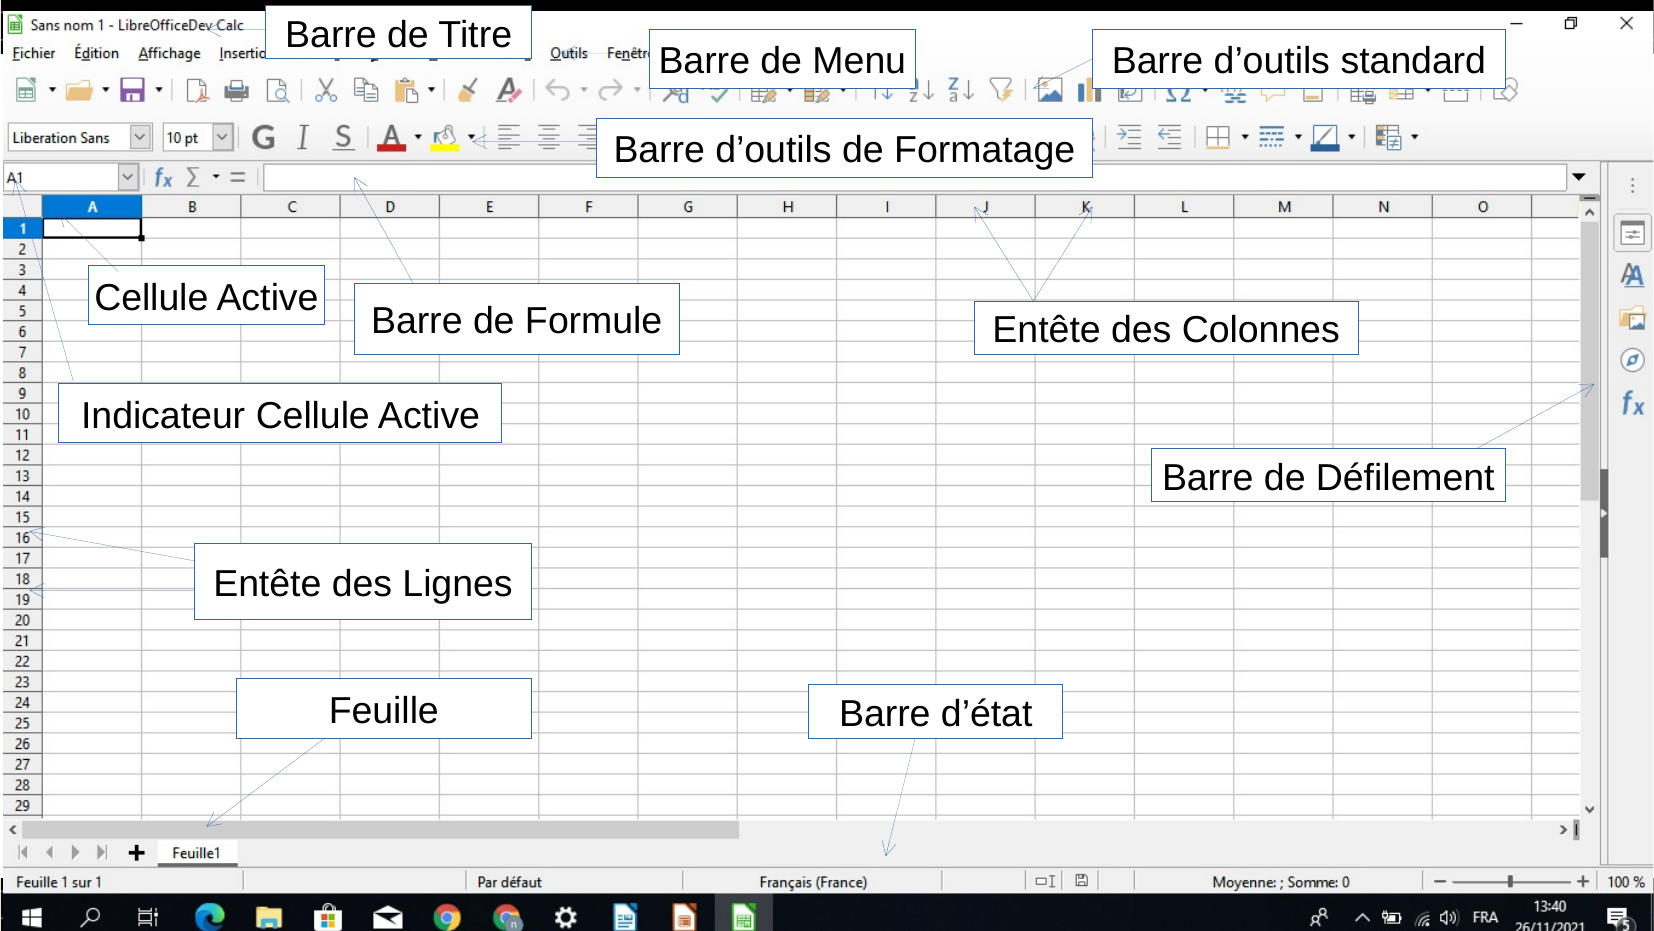

Barre de Titre
Barre de Menu
Barre d’outils standard
Barre d’outils de Formatage
Cellule Active
Barre de Formule
Entête des Colonnes
Indicateur Cellule Active
Barre de Défilement
Entête des Lignes
Feuille
Barre d’état